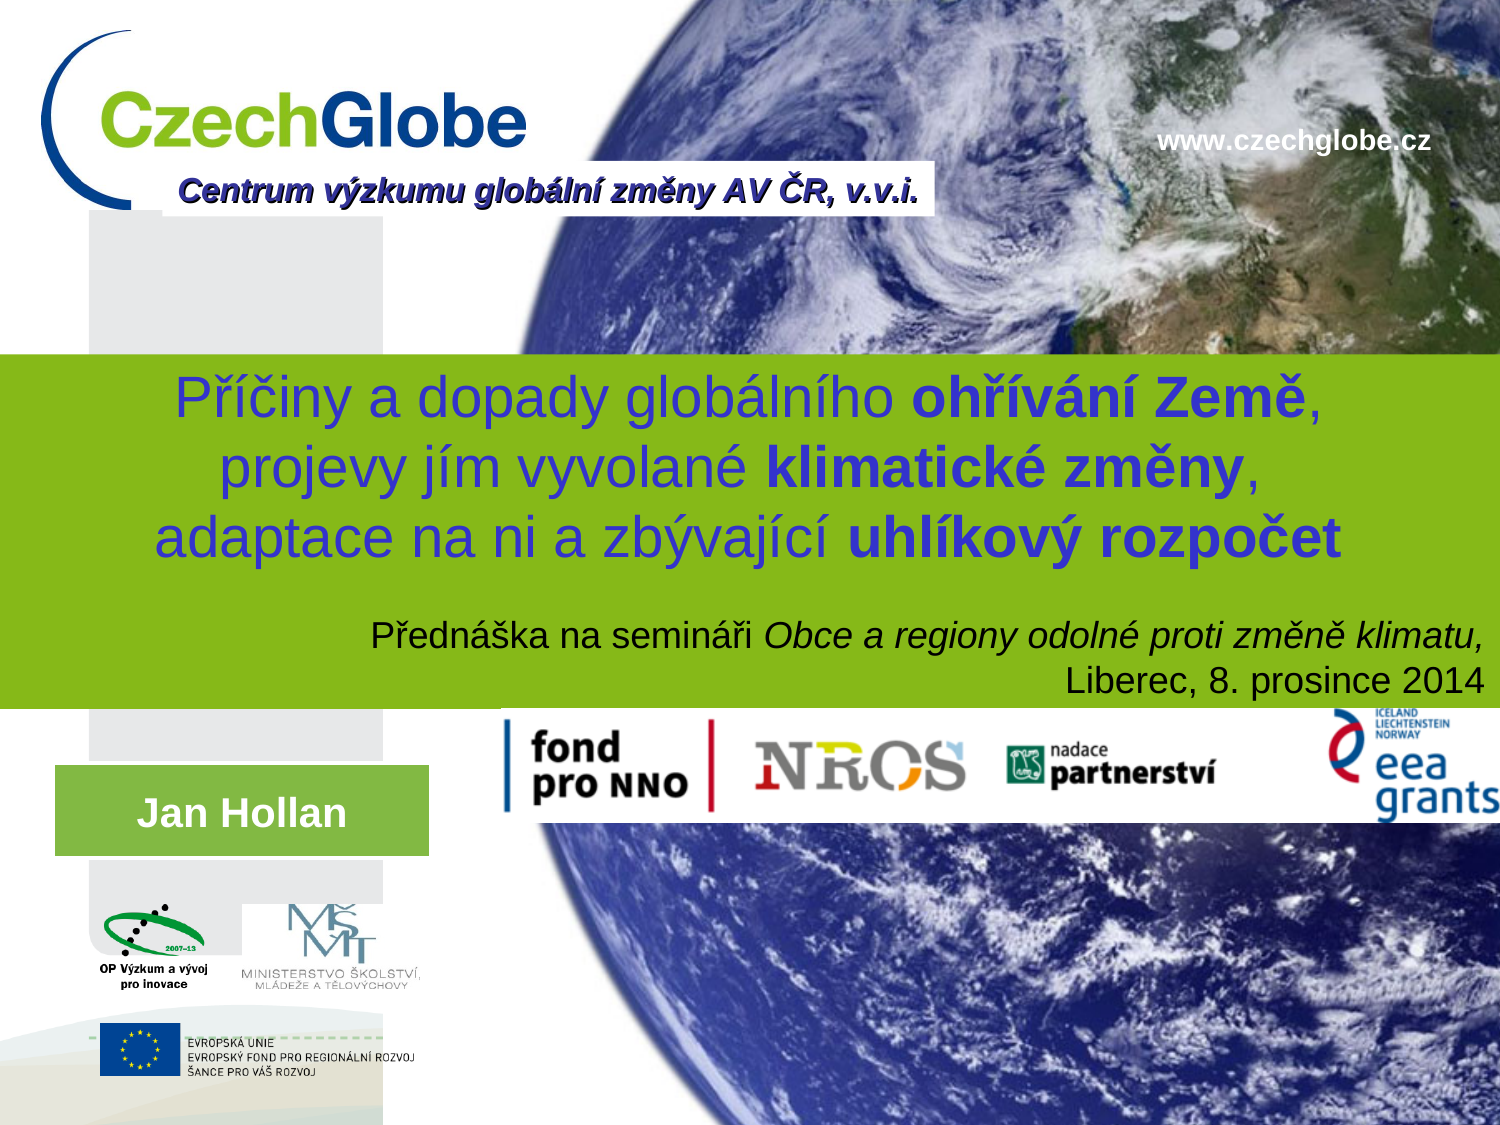

www.czechglobe.cz
Centrum výzkumu globální změny AV ČR, v.v.i.
# Příčiny a dopady globálního ohřívání Země, projevy jím vyvolané klimatické změny, adaptace na ni a zbývající uhlíkový rozpočet
Přednáška na semináři Obce a regiony odolné proti změně klimatu,
Liberec, 8. prosince 2014
Jan Hollan